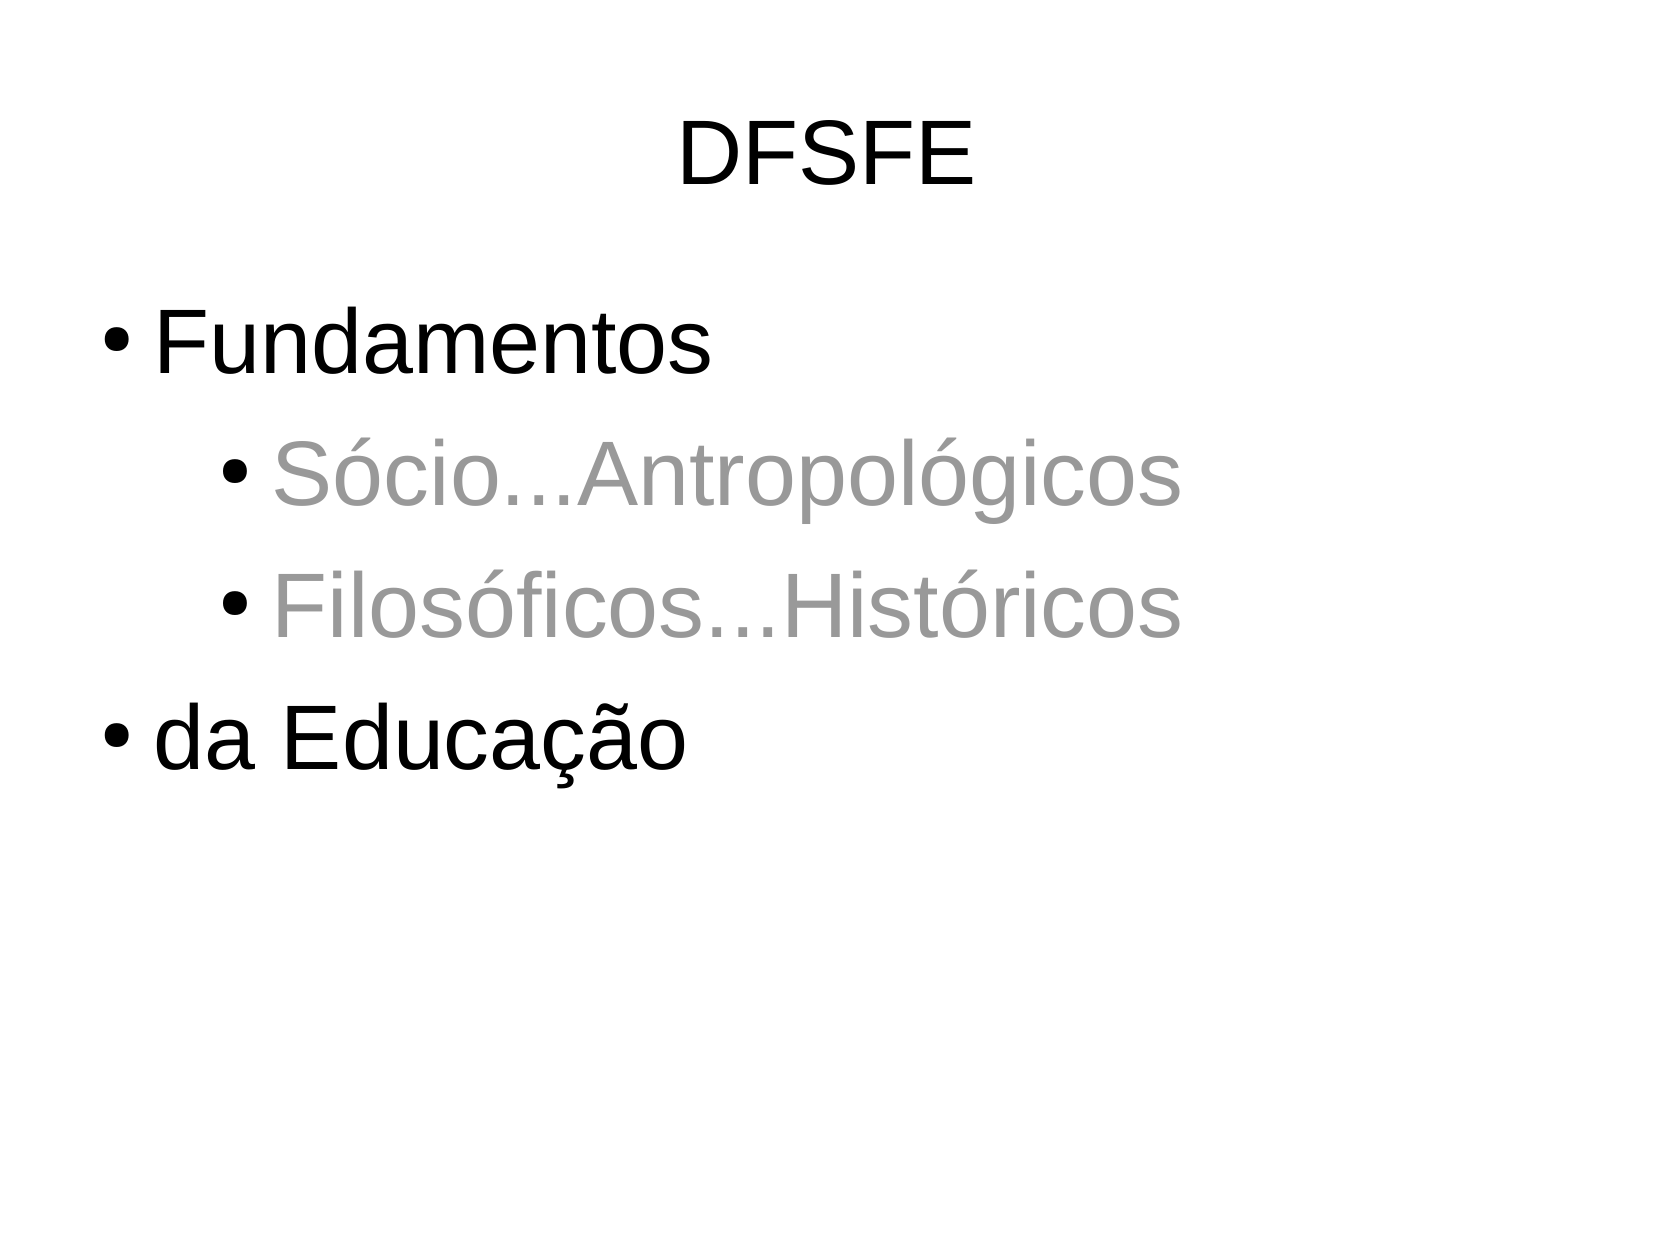

# DFSFE
Fundamentos
Sócio...Antropológicos
Filosóficos...Históricos
da Educação